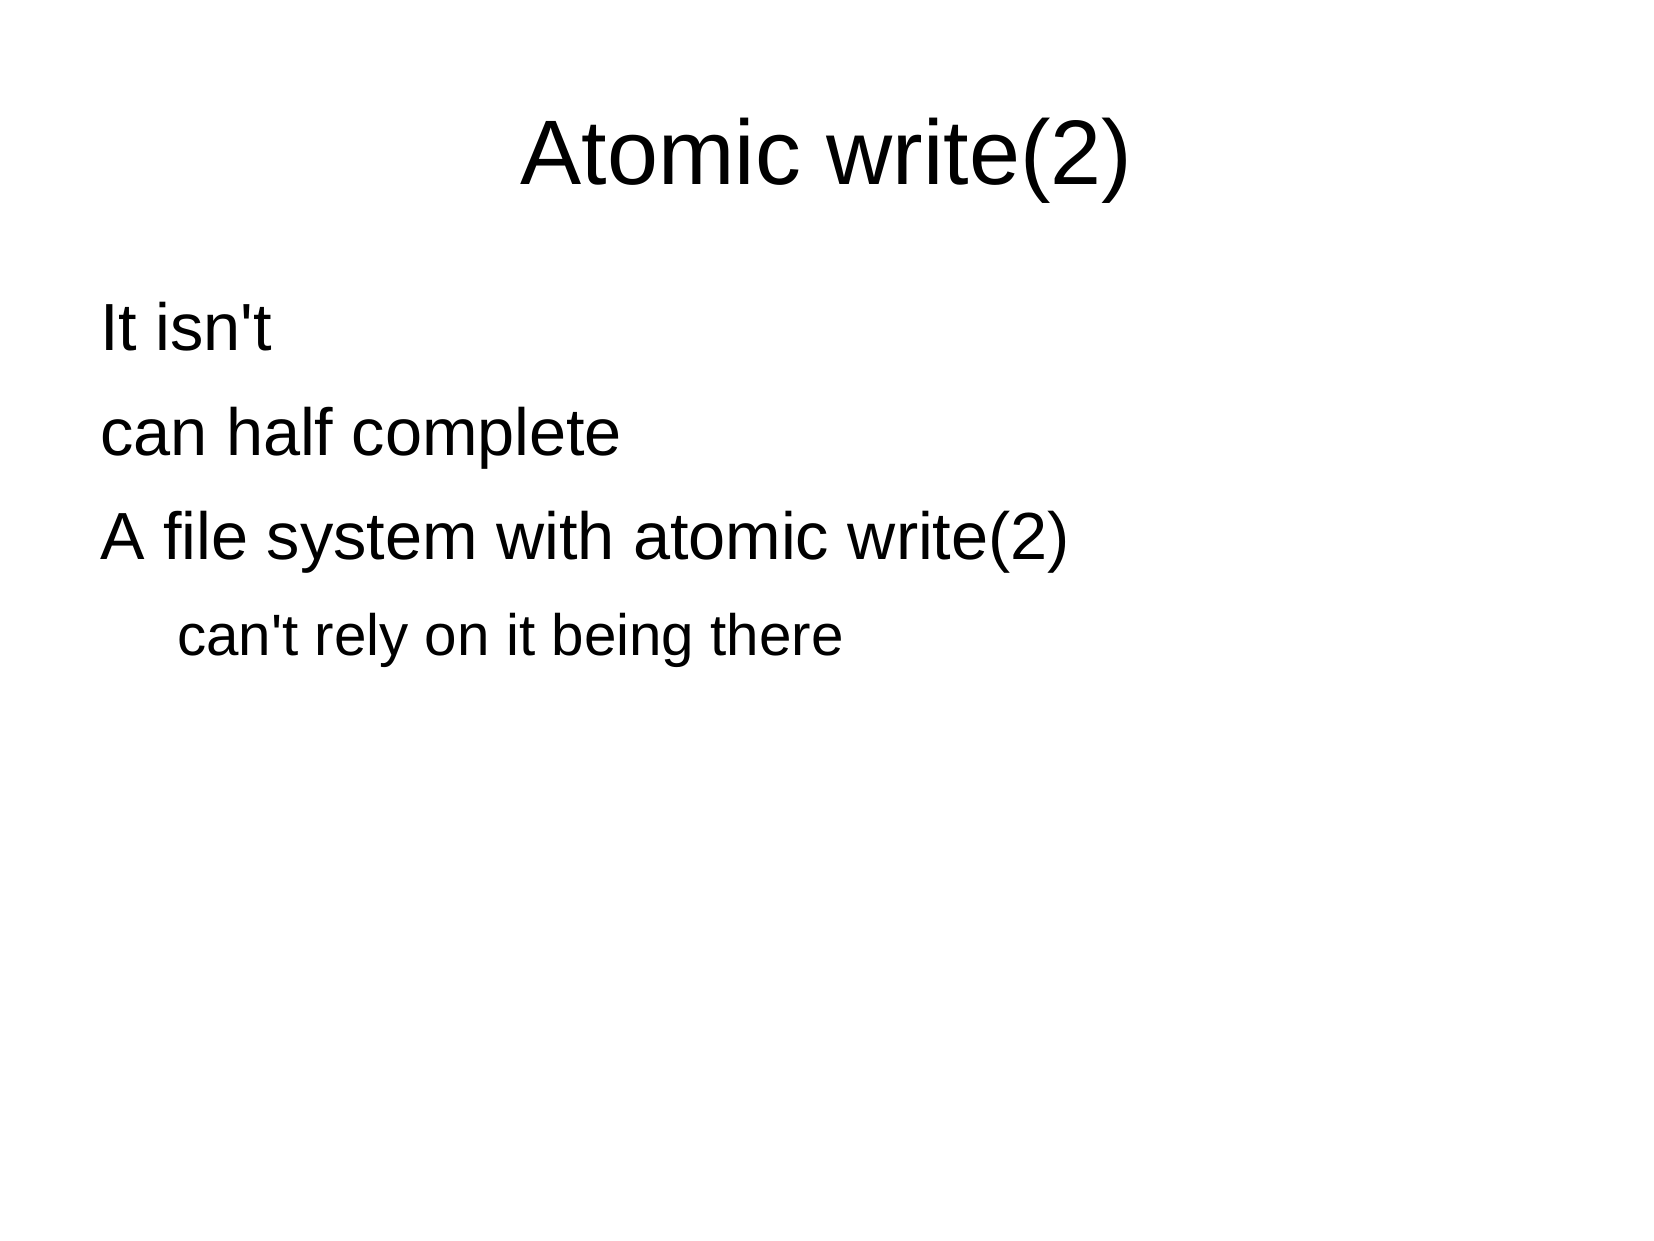

# Atomic write(2)
It isn't
can half complete
A file system with atomic write(2)
can't rely on it being there